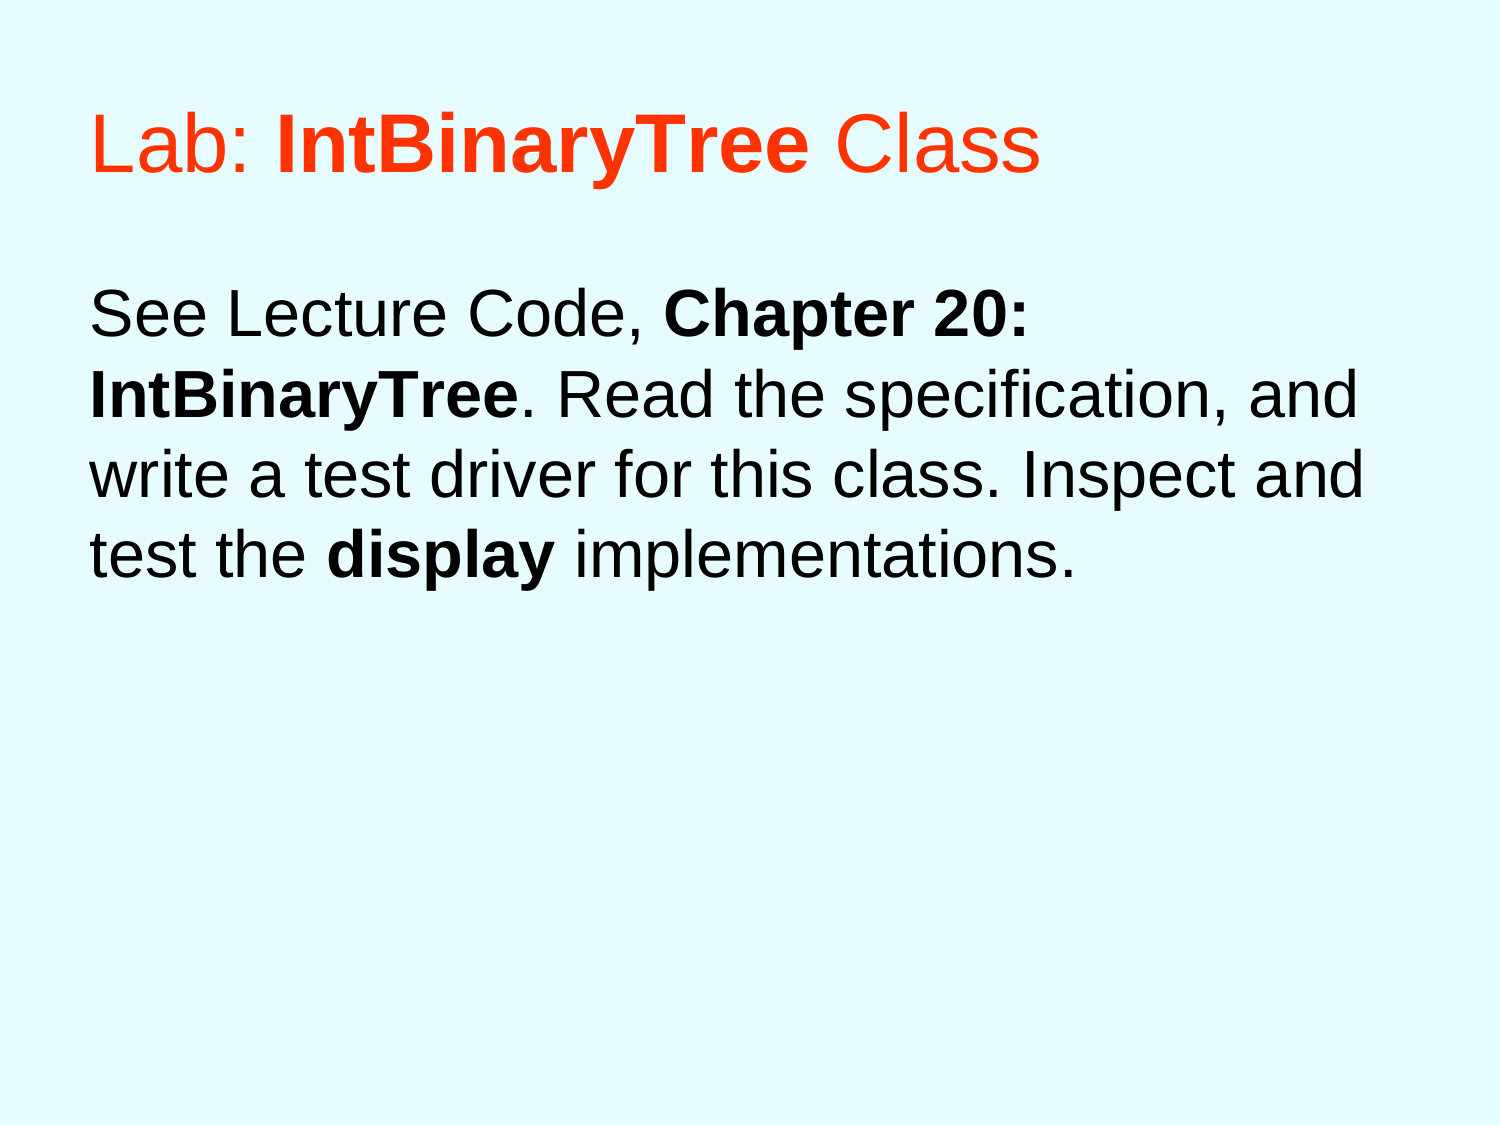

# Lab: IntBinaryTree Class
See Lecture Code, Chapter 20: IntBinaryTree. Read the specification, and write a test driver for this class. Inspect and test the display implementations.